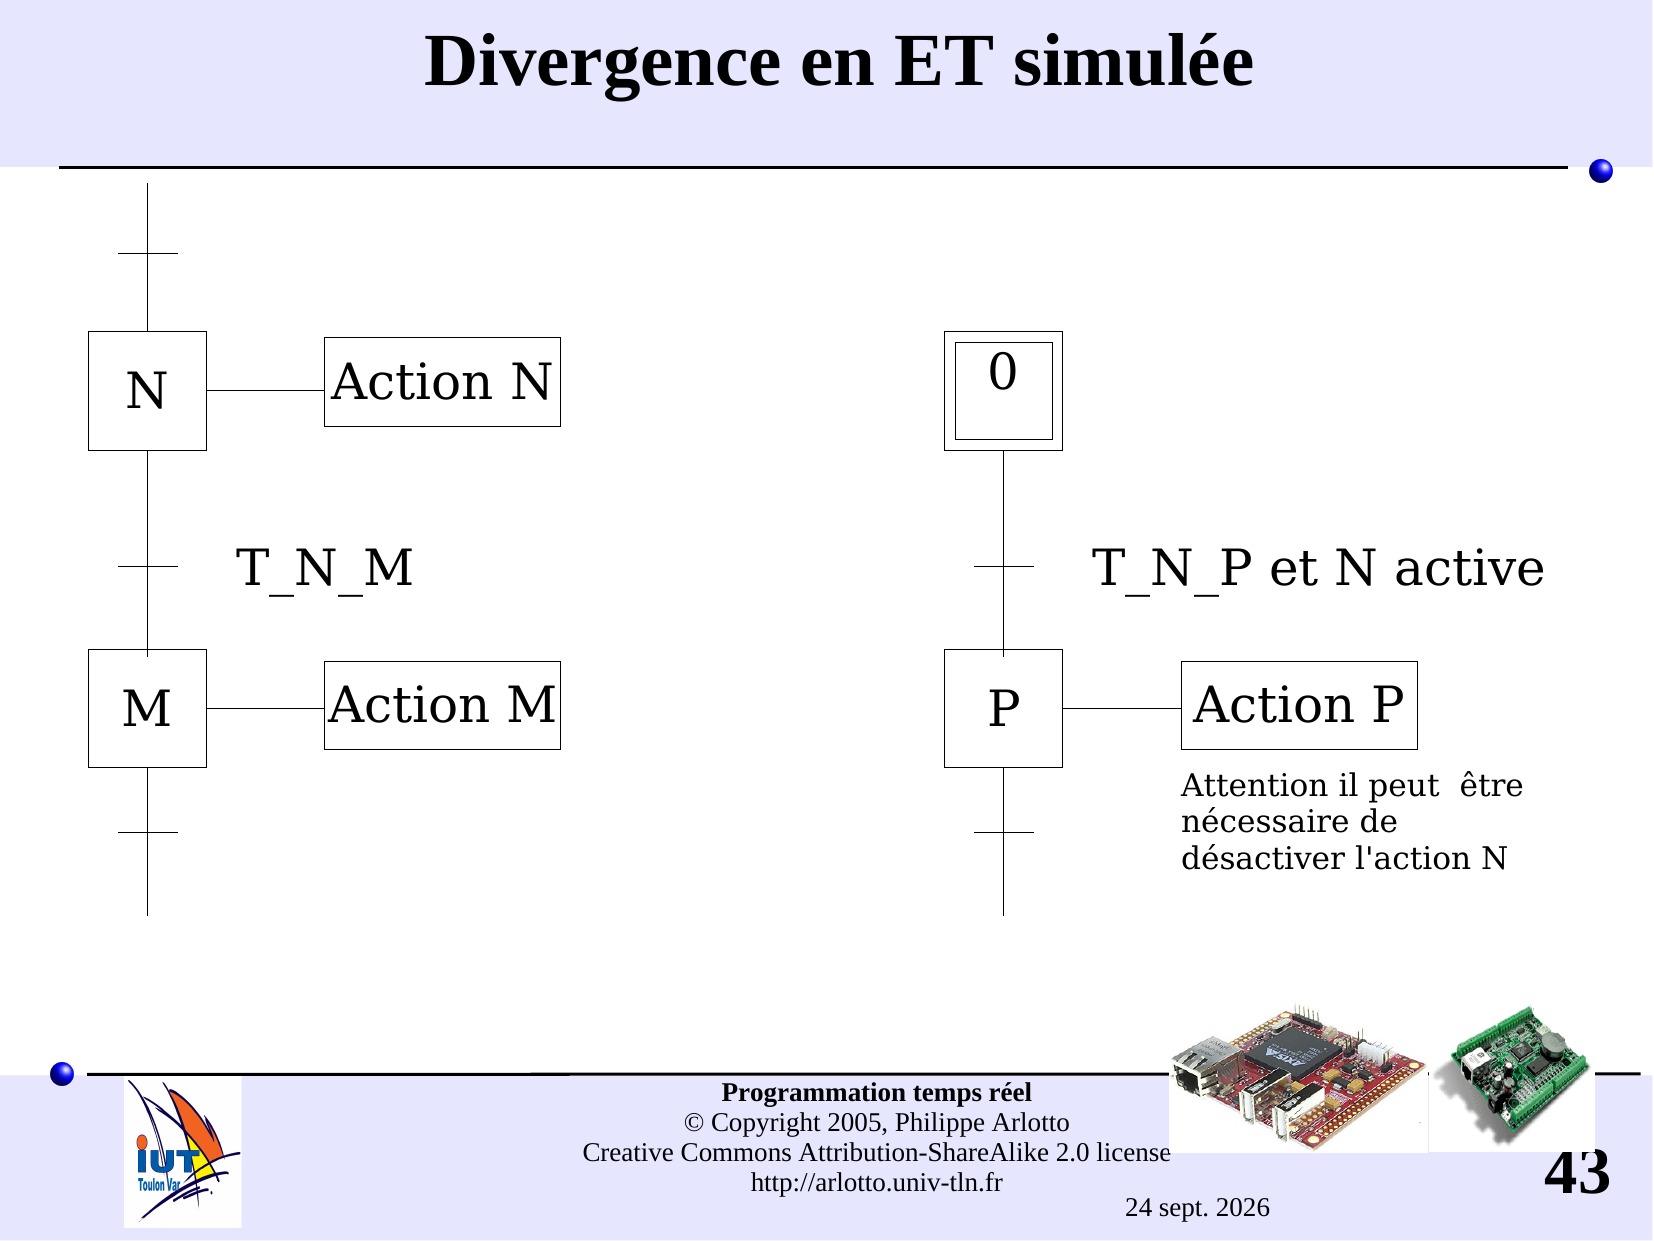

# Divergence en ET simulée
N
0
Action N
T_N_M
T_N_P et N active
M
P
Action M
Action P
Attention il peut être nécessaire de désactiver l'action N